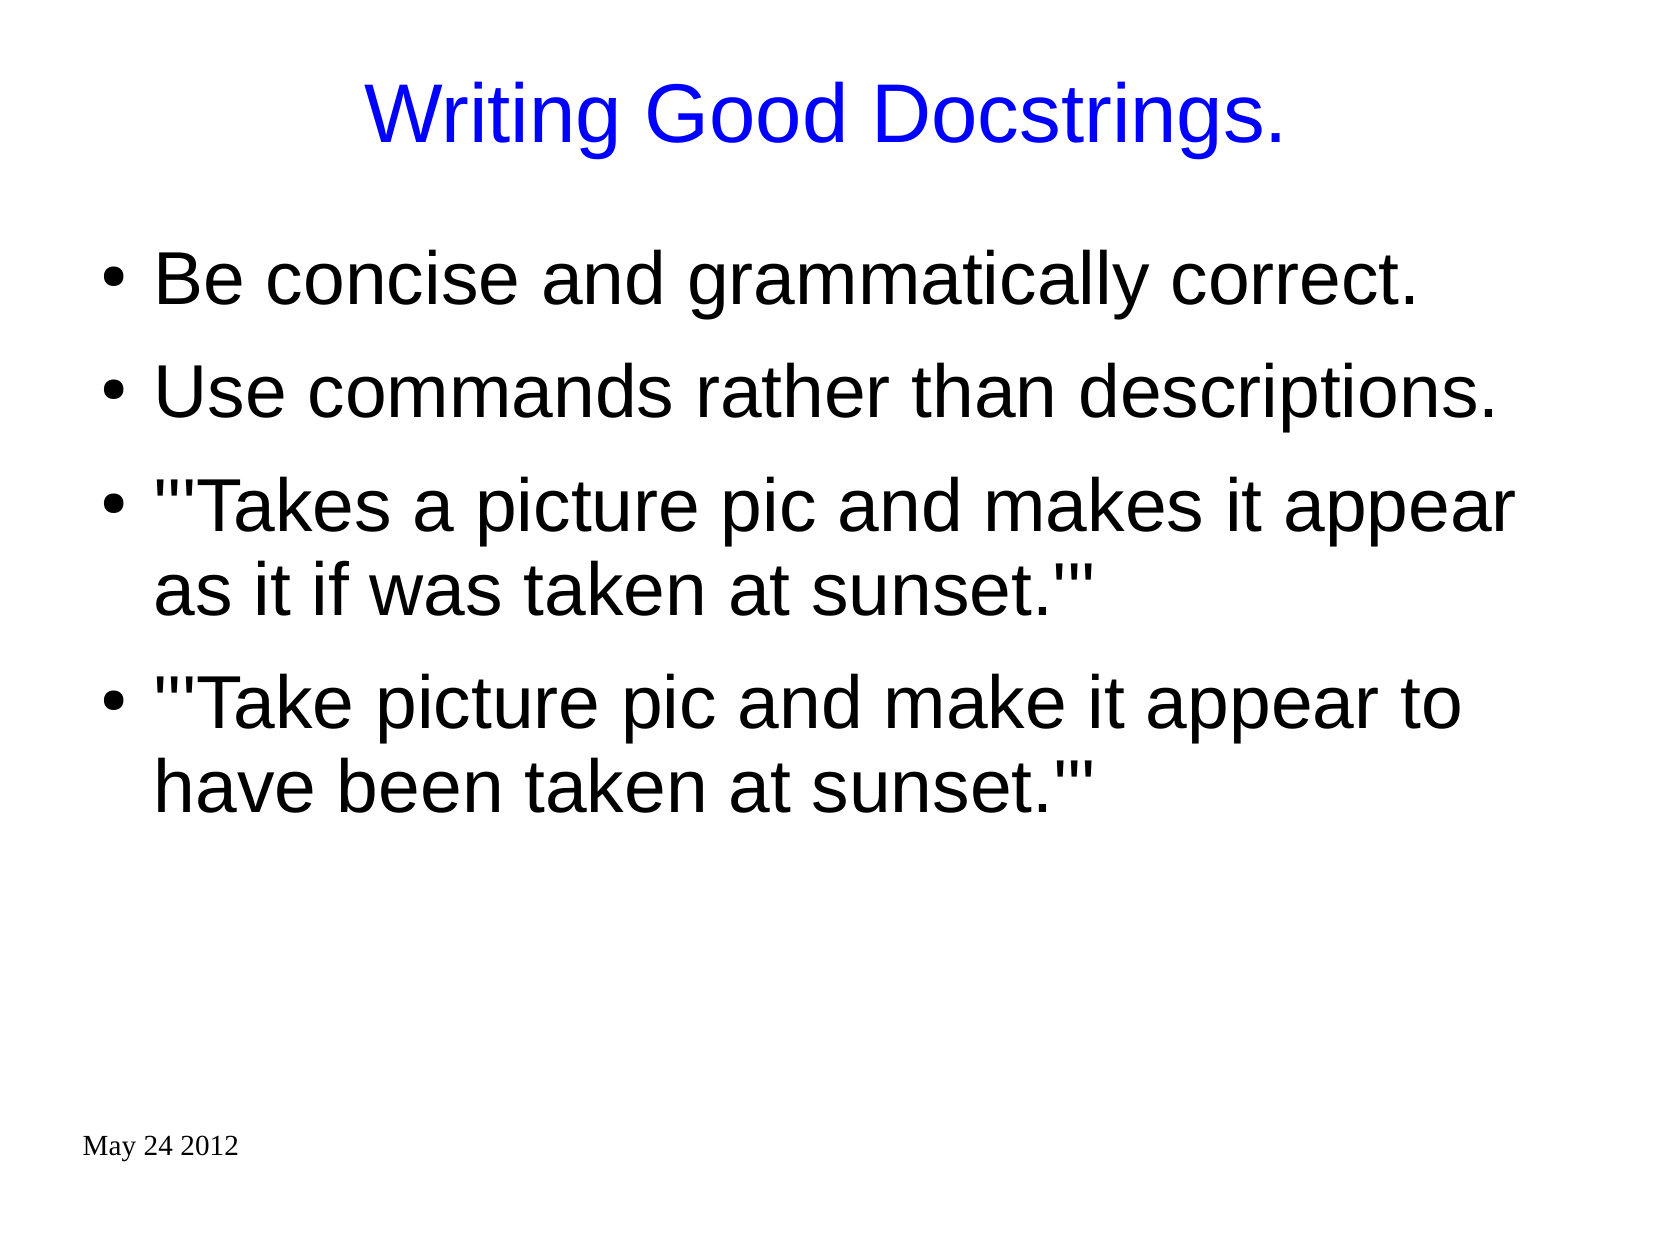

# Writing Good Docstrings.
Be concise and grammatically correct.
Use commands rather than descriptions.
'''Takes a picture pic and makes it appear as it if was taken at sunset.'''
'''Take picture pic and make it appear to have been taken at sunset.'''
May 24 2012